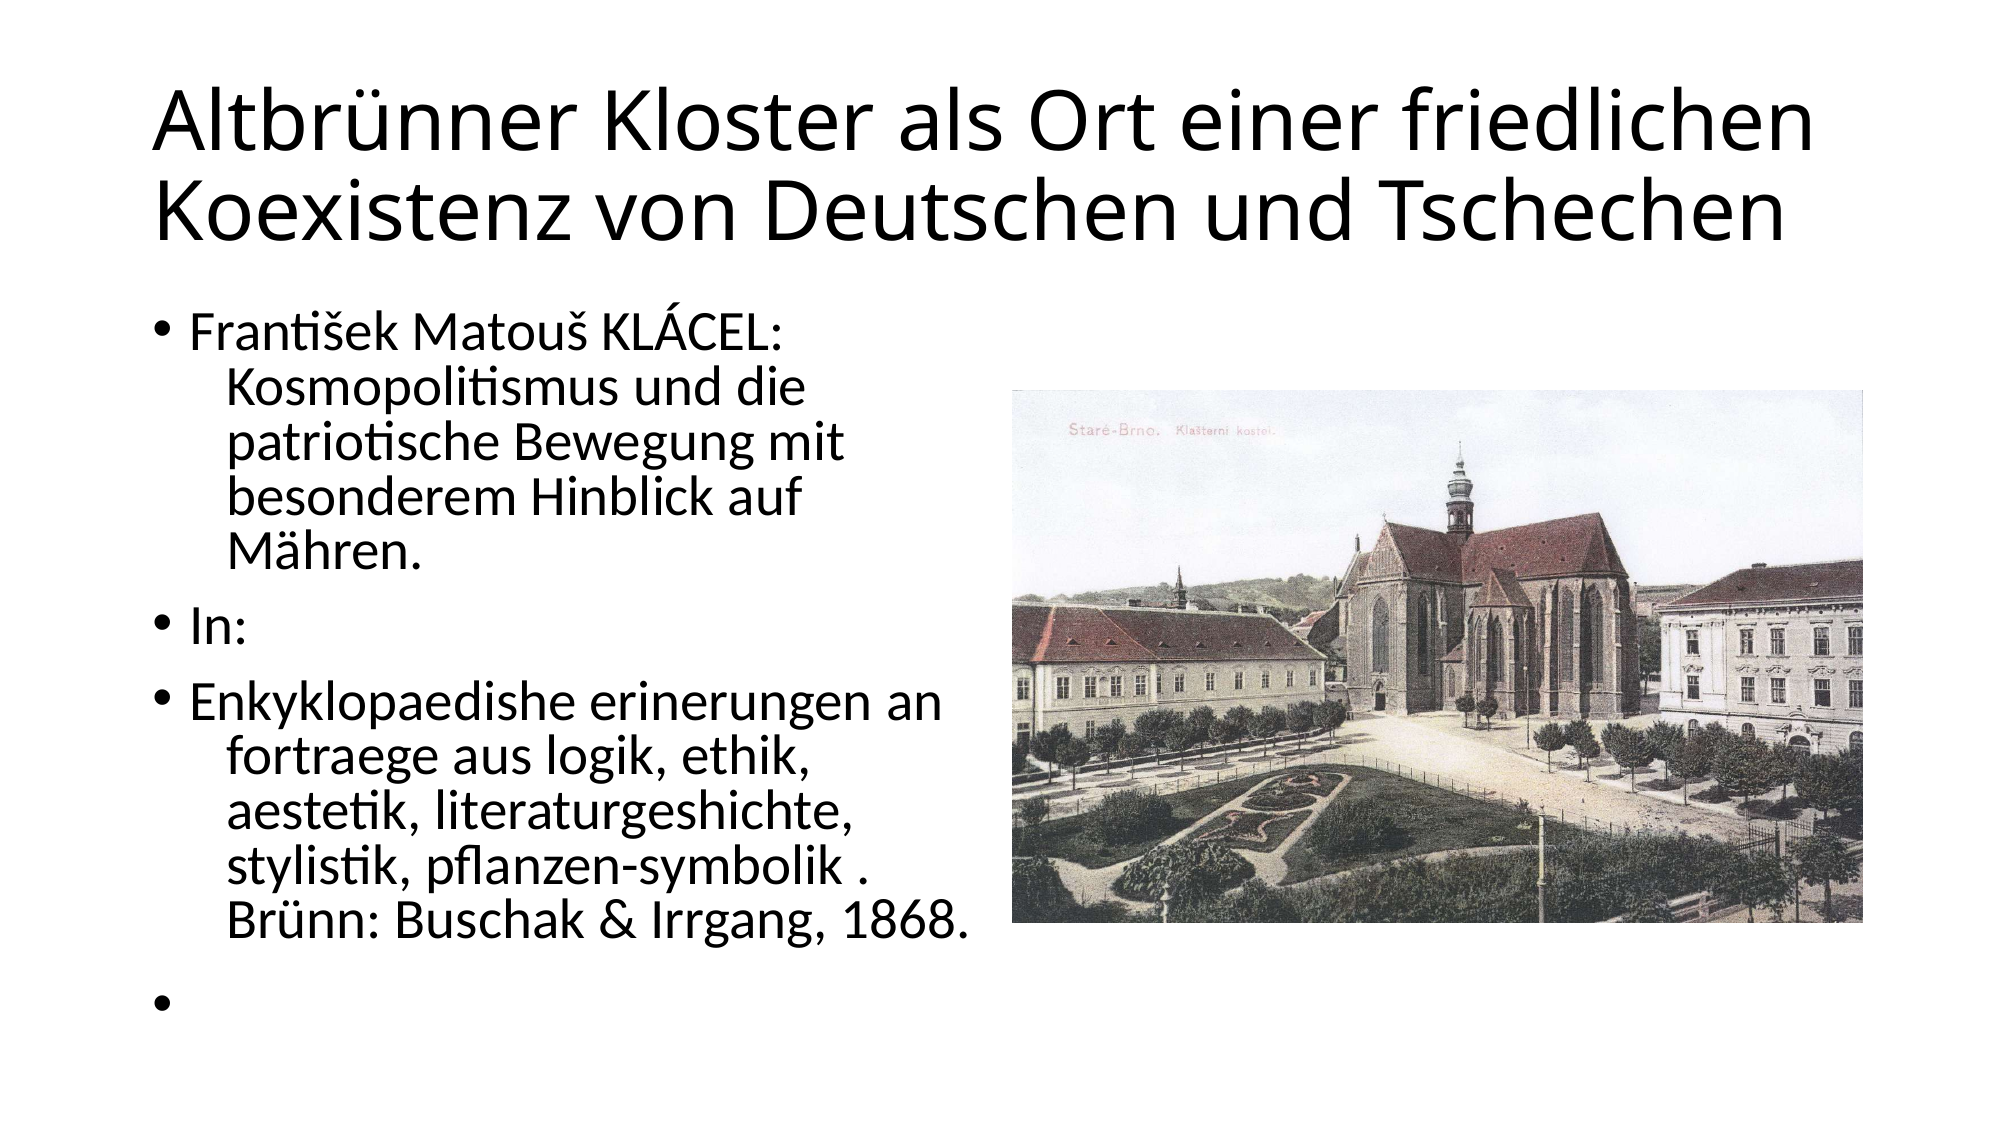

# Altbrünner Kloster als Ort einer friedlichen Koexistenz von Deutschen und Tschechen
František Matouš KLÁCEL: Kosmopolitismus und die patriotische Bewegung mit besonderem Hinblick auf Mähren.
In:
Enkyklopaedishe erinerungen an fortraege aus logik, ethik, aestetik, literaturgeshichte, stylistik, pflanzen-symbolik . Brünn: Buschak & Irrgang, 1868.